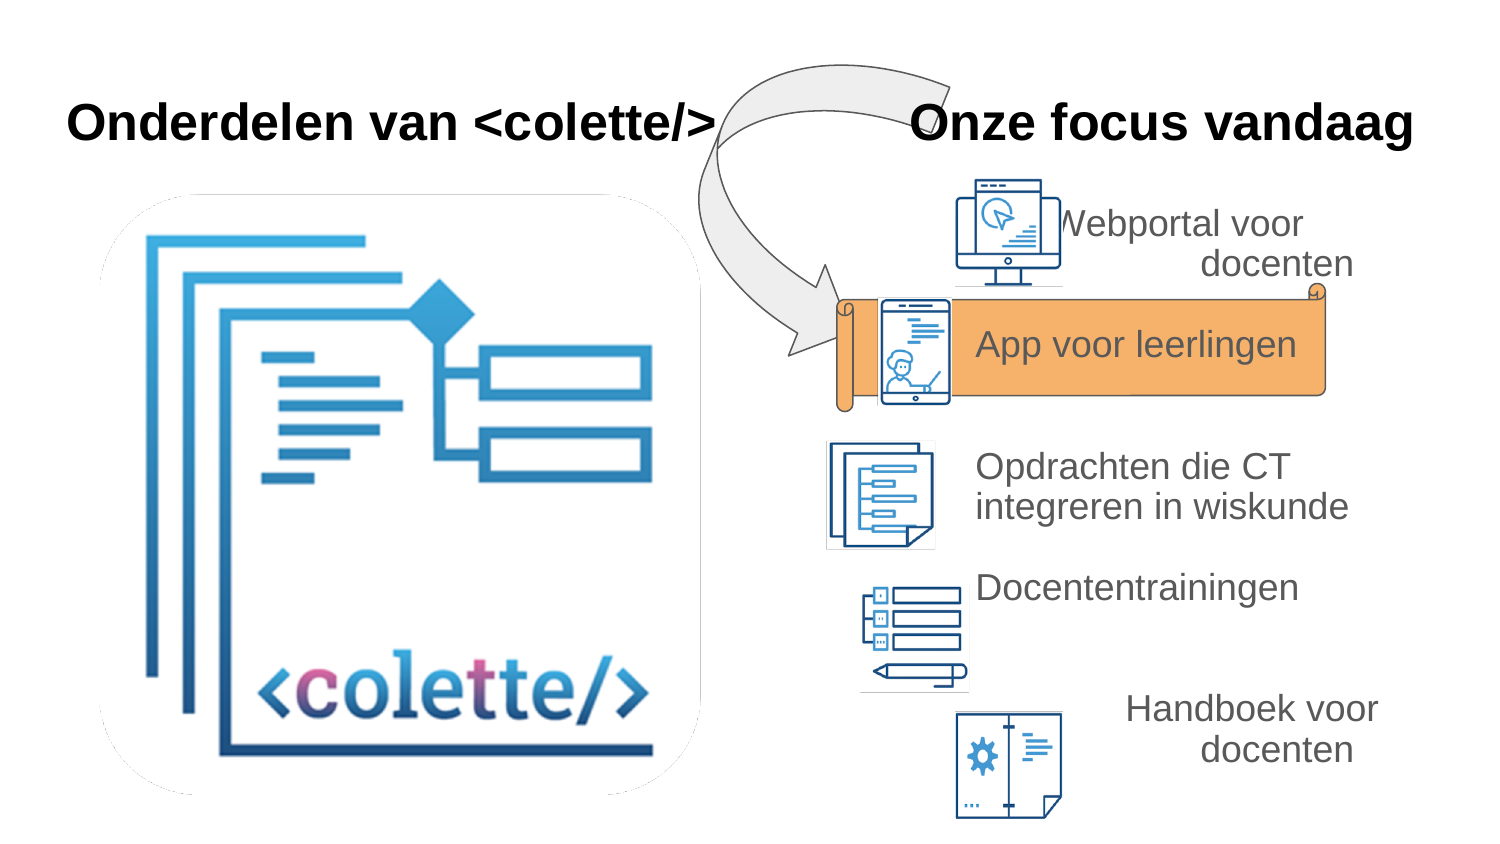

# Onderdelen van <colette/>
Onze focus vandaag
	Webportal voor
docenten
App voor leerlingen
Opdrachten die CT integreren in wiskunde
Docententrainingen
		Handboek voor
docenten